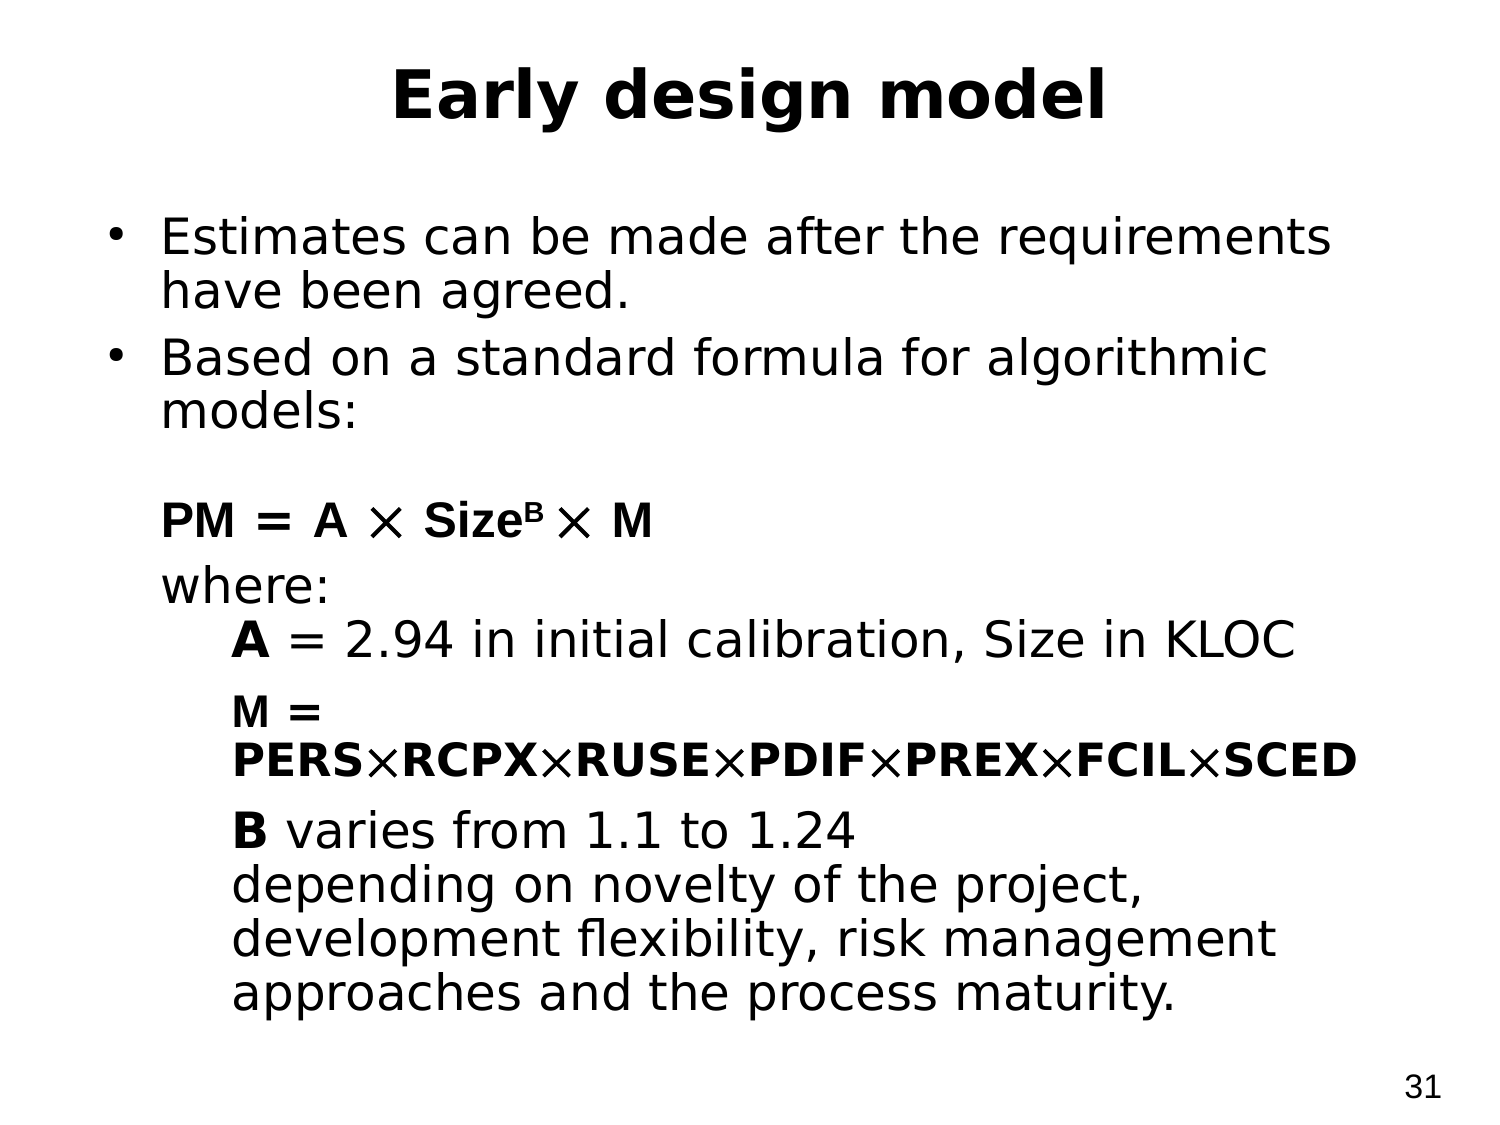

# Early design model
Estimates can be made after the requirements have been agreed.
Based on a standard formula for algorithmic models:
PM = A  SizeB  M
where:
A = 2.94 in initial calibration, Size in KLOC
M = PERSRCPXRUSEPDIFPREXFCILSCED
B varies from 1.1 to 1.24
depending on novelty of the project, development flexibility, risk management approaches and the process maturity.